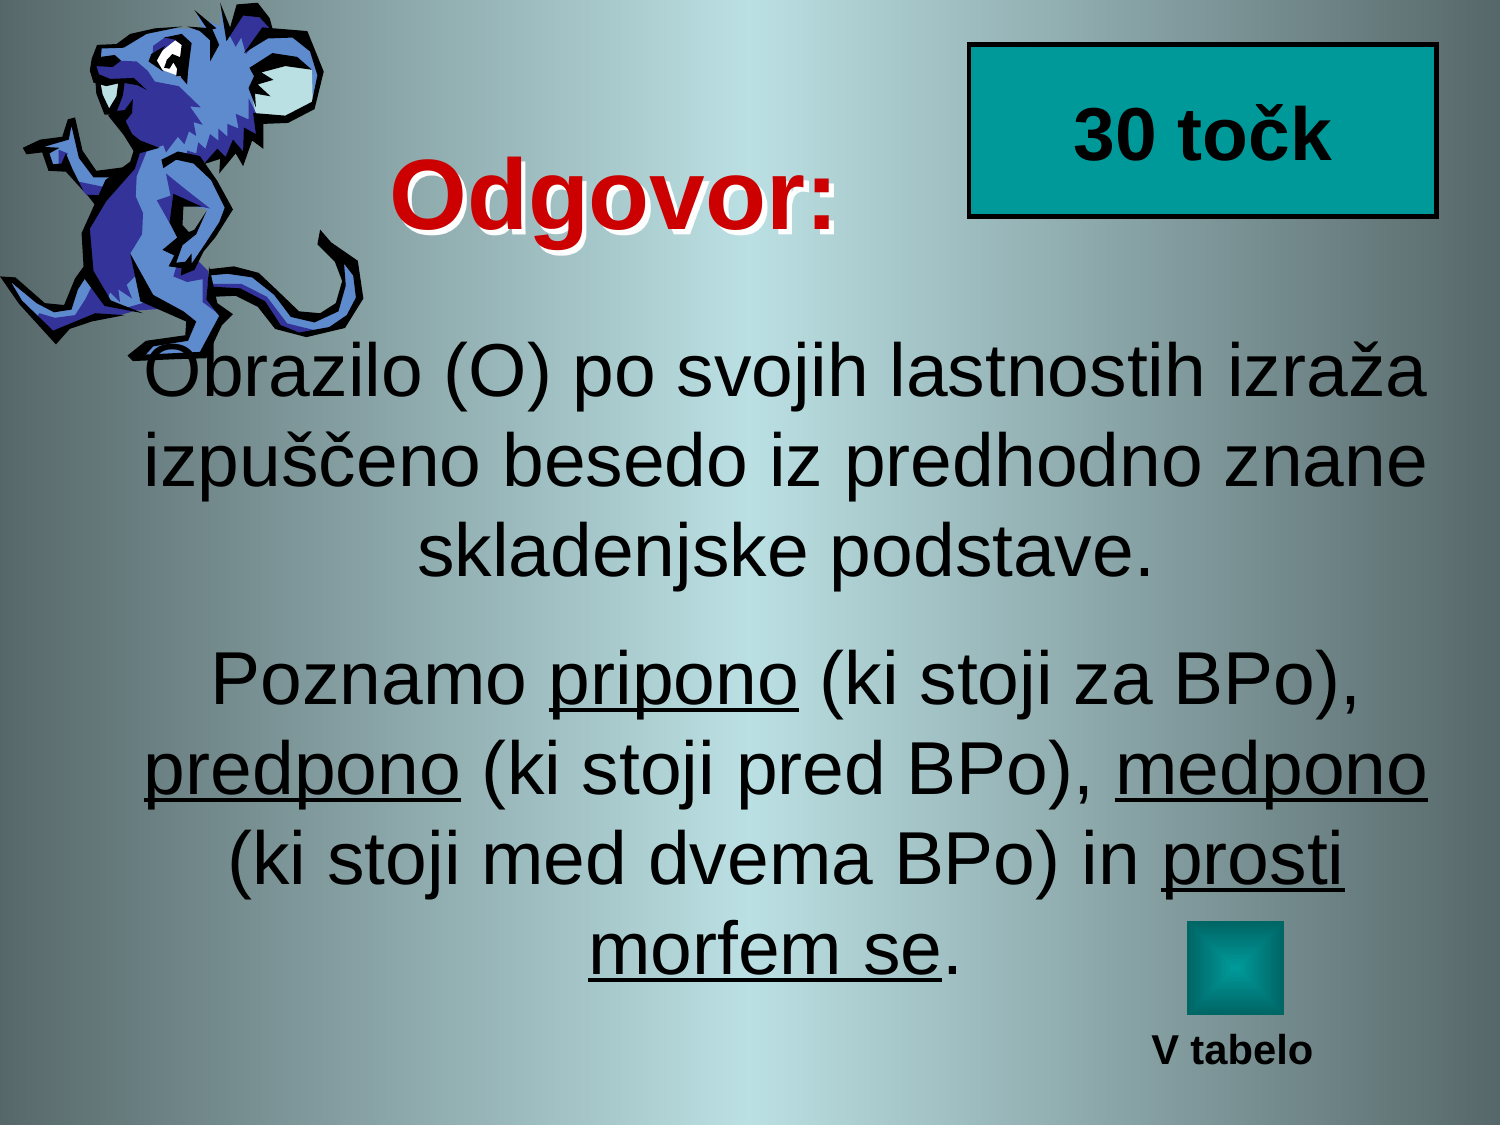

30 točk
# Odgovor:
Obrazilo (O) po svojih lastnostih izraža izpuščeno besedo iz predhodno znane skladenjske podstave.
Poznamo pripono (ki stoji za BPo), predpono (ki stoji pred BPo), medpono (ki stoji med dvema BPo) in prosti morfem se.
V tabelo